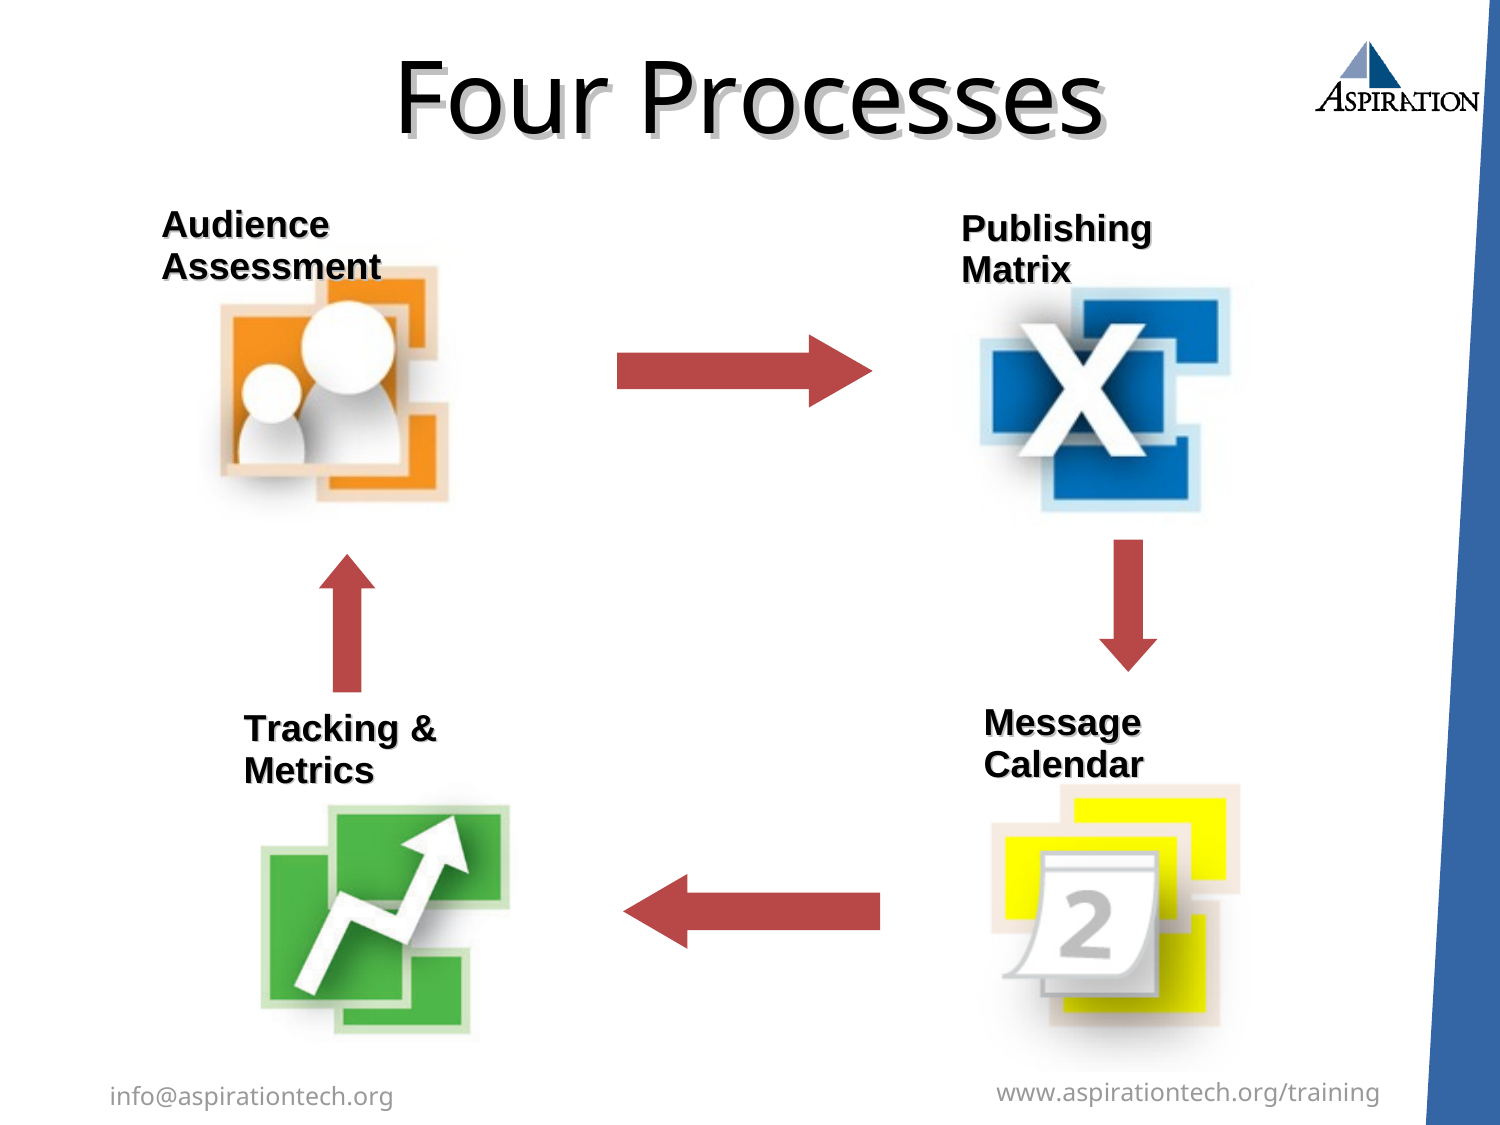

# Four Processes
Audience Assessment
Publishing Matrix
Message Calendar
Tracking & Metrics